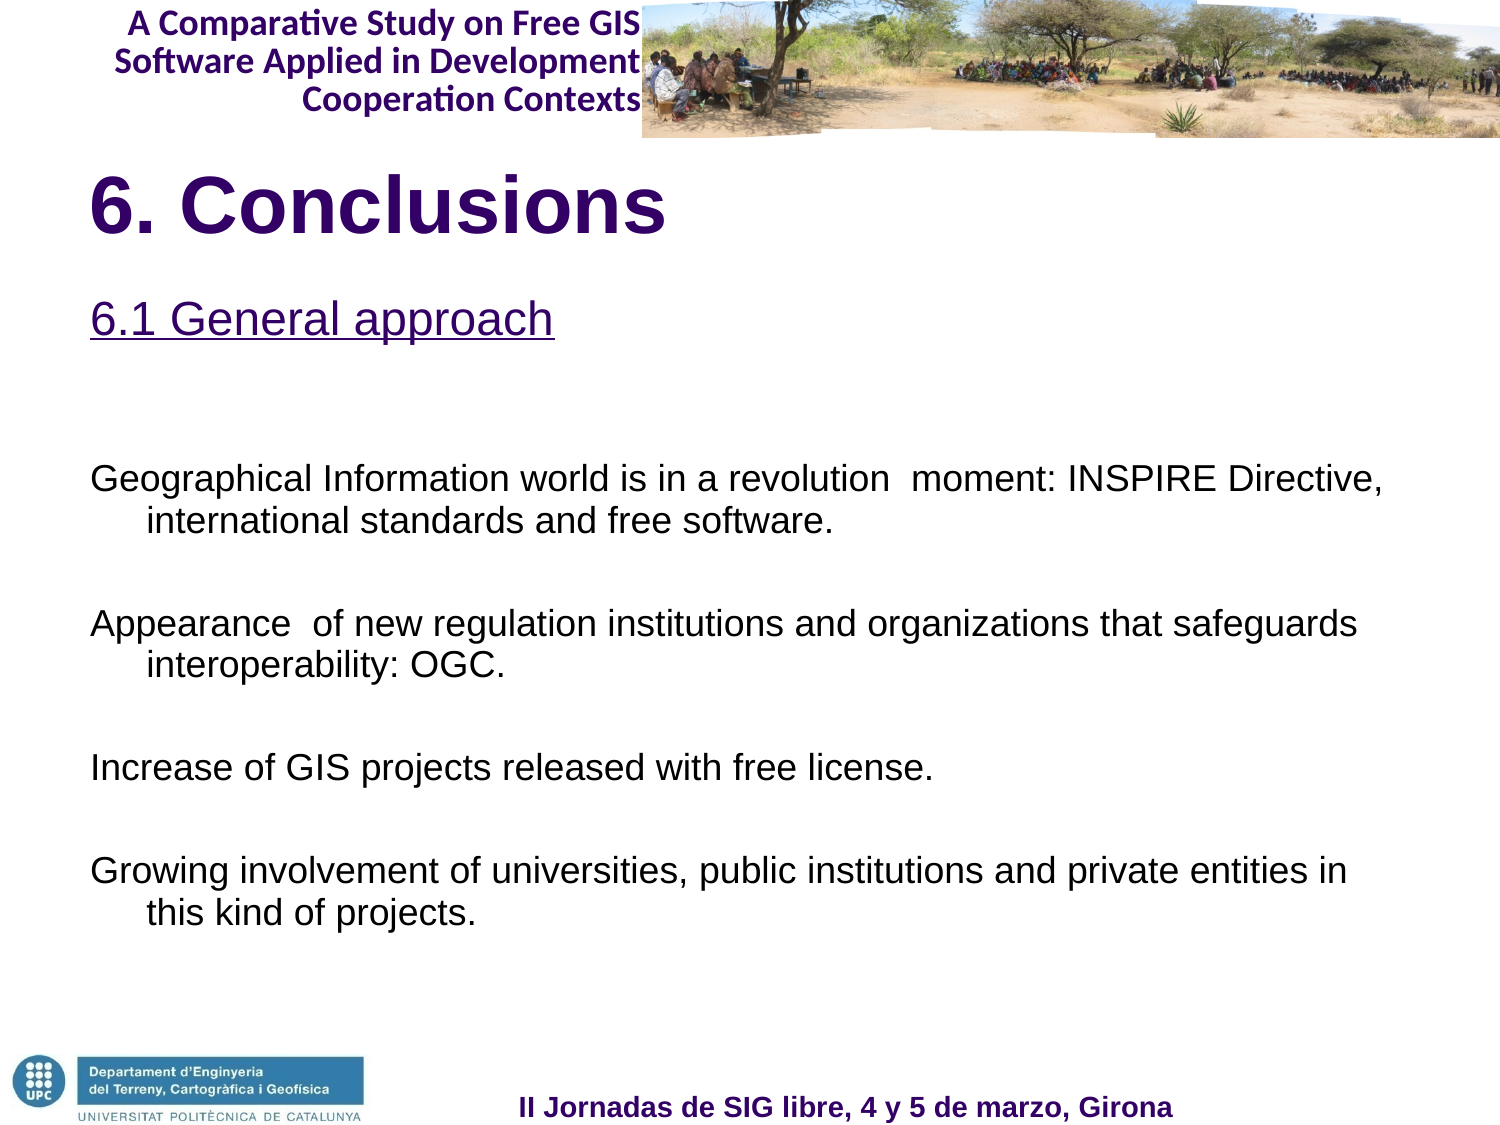

# 6. Conclusions
6.1 General approach
Geographical Information world is in a revolution moment: INSPIRE Directive, international standards and free software.
Appearance of new regulation institutions and organizations that safeguards interoperability: OGC.
Increase of GIS projects released with free license.
Growing involvement of universities, public institutions and private entities in this kind of projects.
II Jornadas de SIG libre, 4 y 5 de marzo, Girona